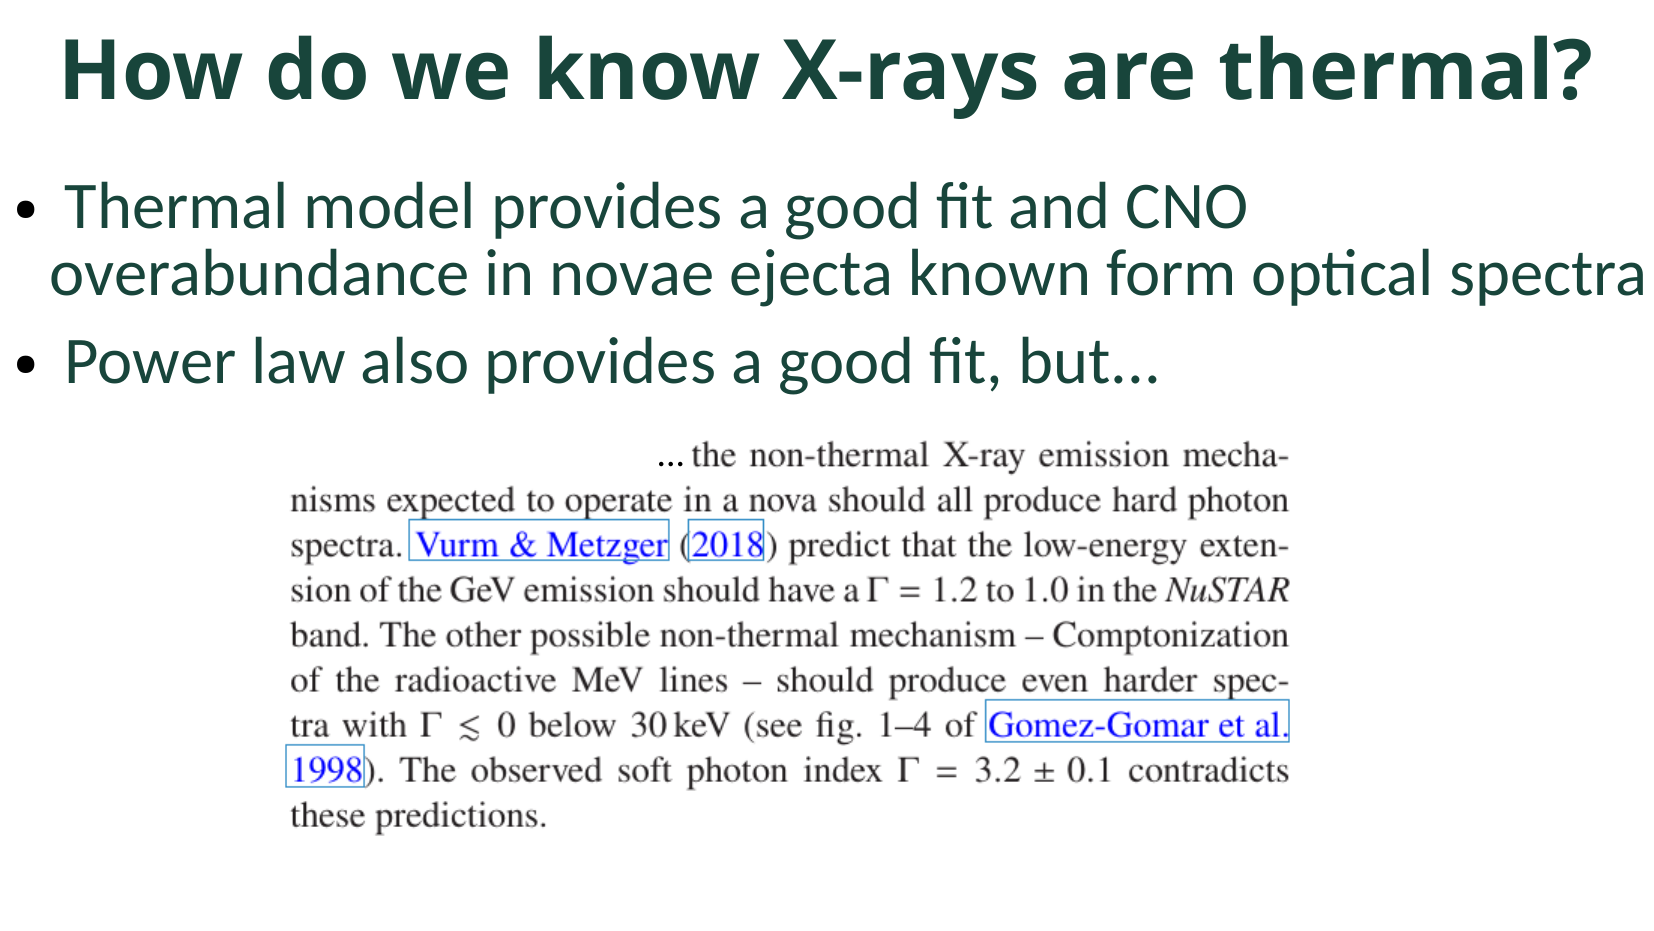

# How do we know X-rays are thermal?
 Thermal model provides a good fit and CNO overabundance in novae ejecta known form optical spectra
 Power law also provides a good fit, but...
...